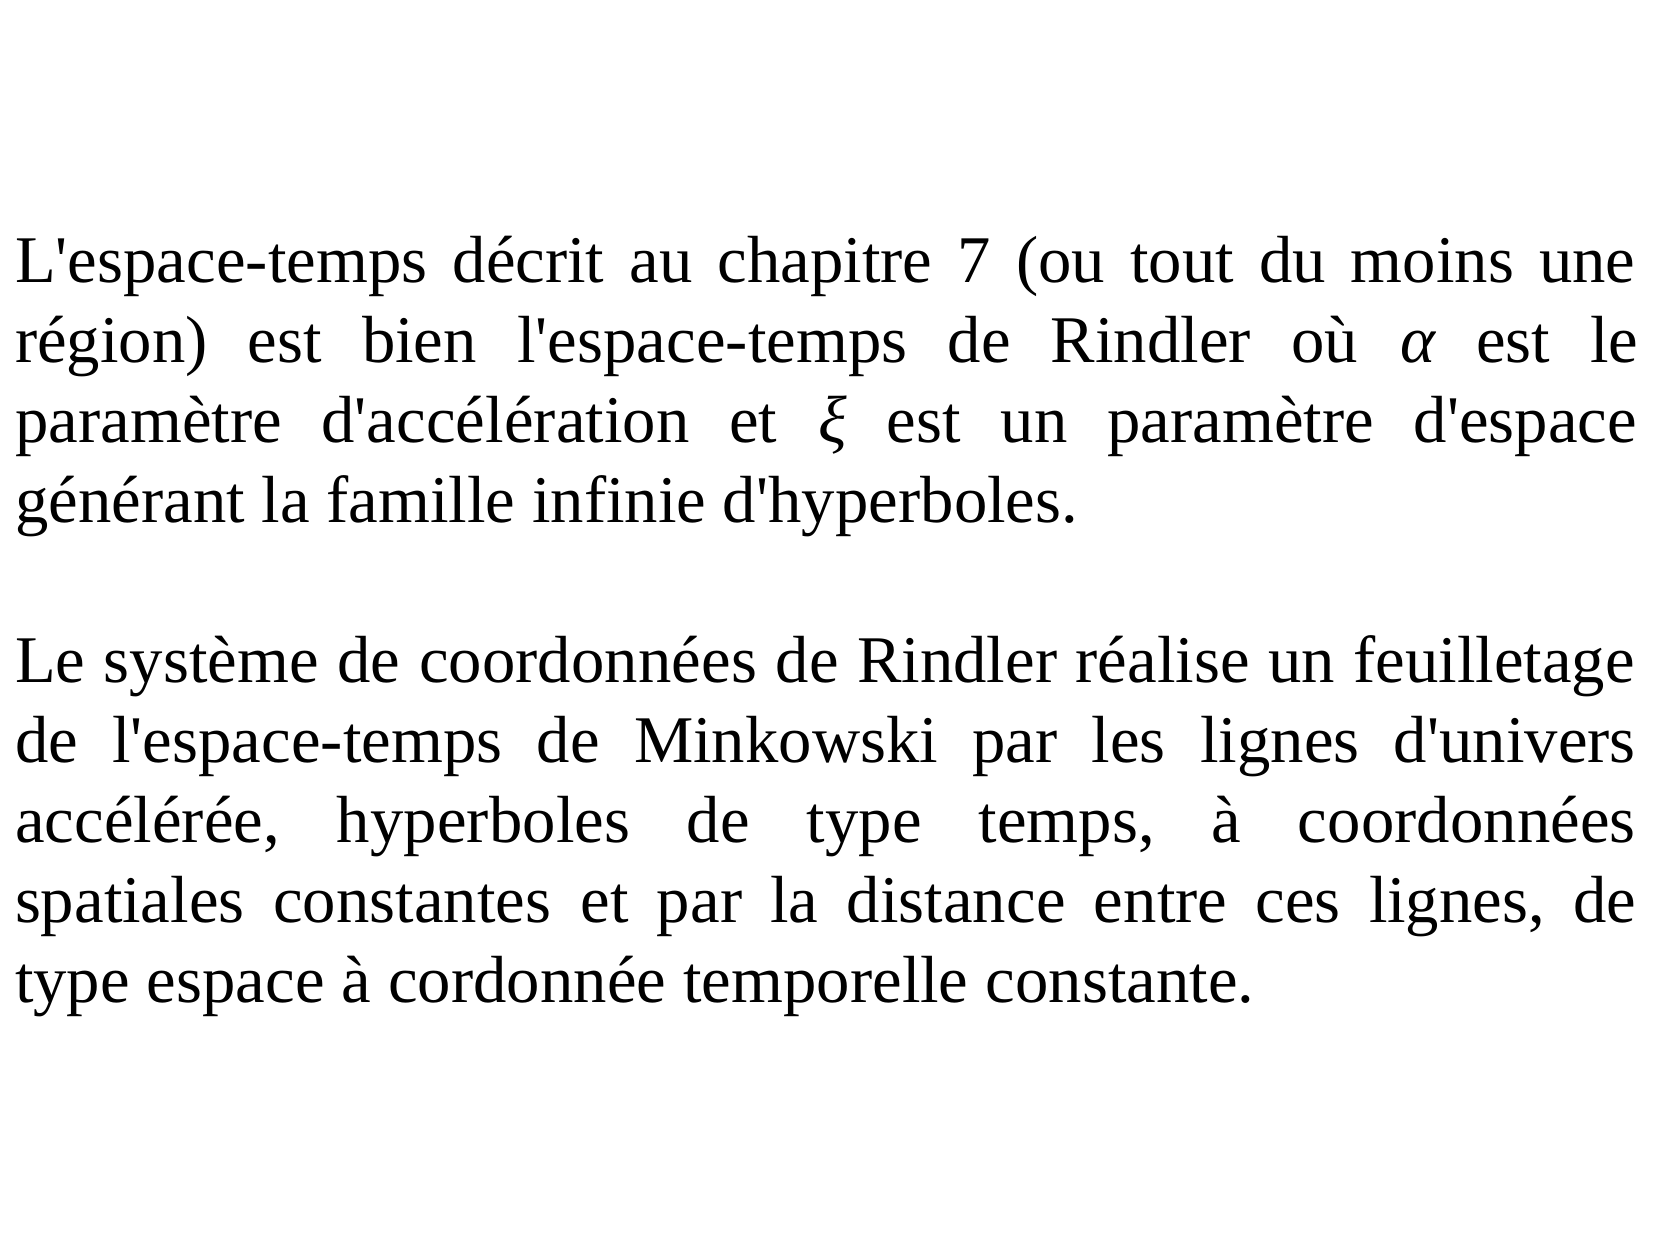

L'espace-temps décrit au chapitre 7 (ou tout du moins une région) est bien l'espace-temps de Rindler où α est le paramètre d'accélération et ξ est un paramètre d'espace générant la famille infinie d'hyperboles.
Le système de coordonnées de Rindler réalise un feuilletage de l'espace-temps de Minkowski par les lignes d'univers accélérée, hyperboles de type temps, à coordonnées spatiales constantes et par la distance entre ces lignes, de type espace à cordonnée temporelle constante.